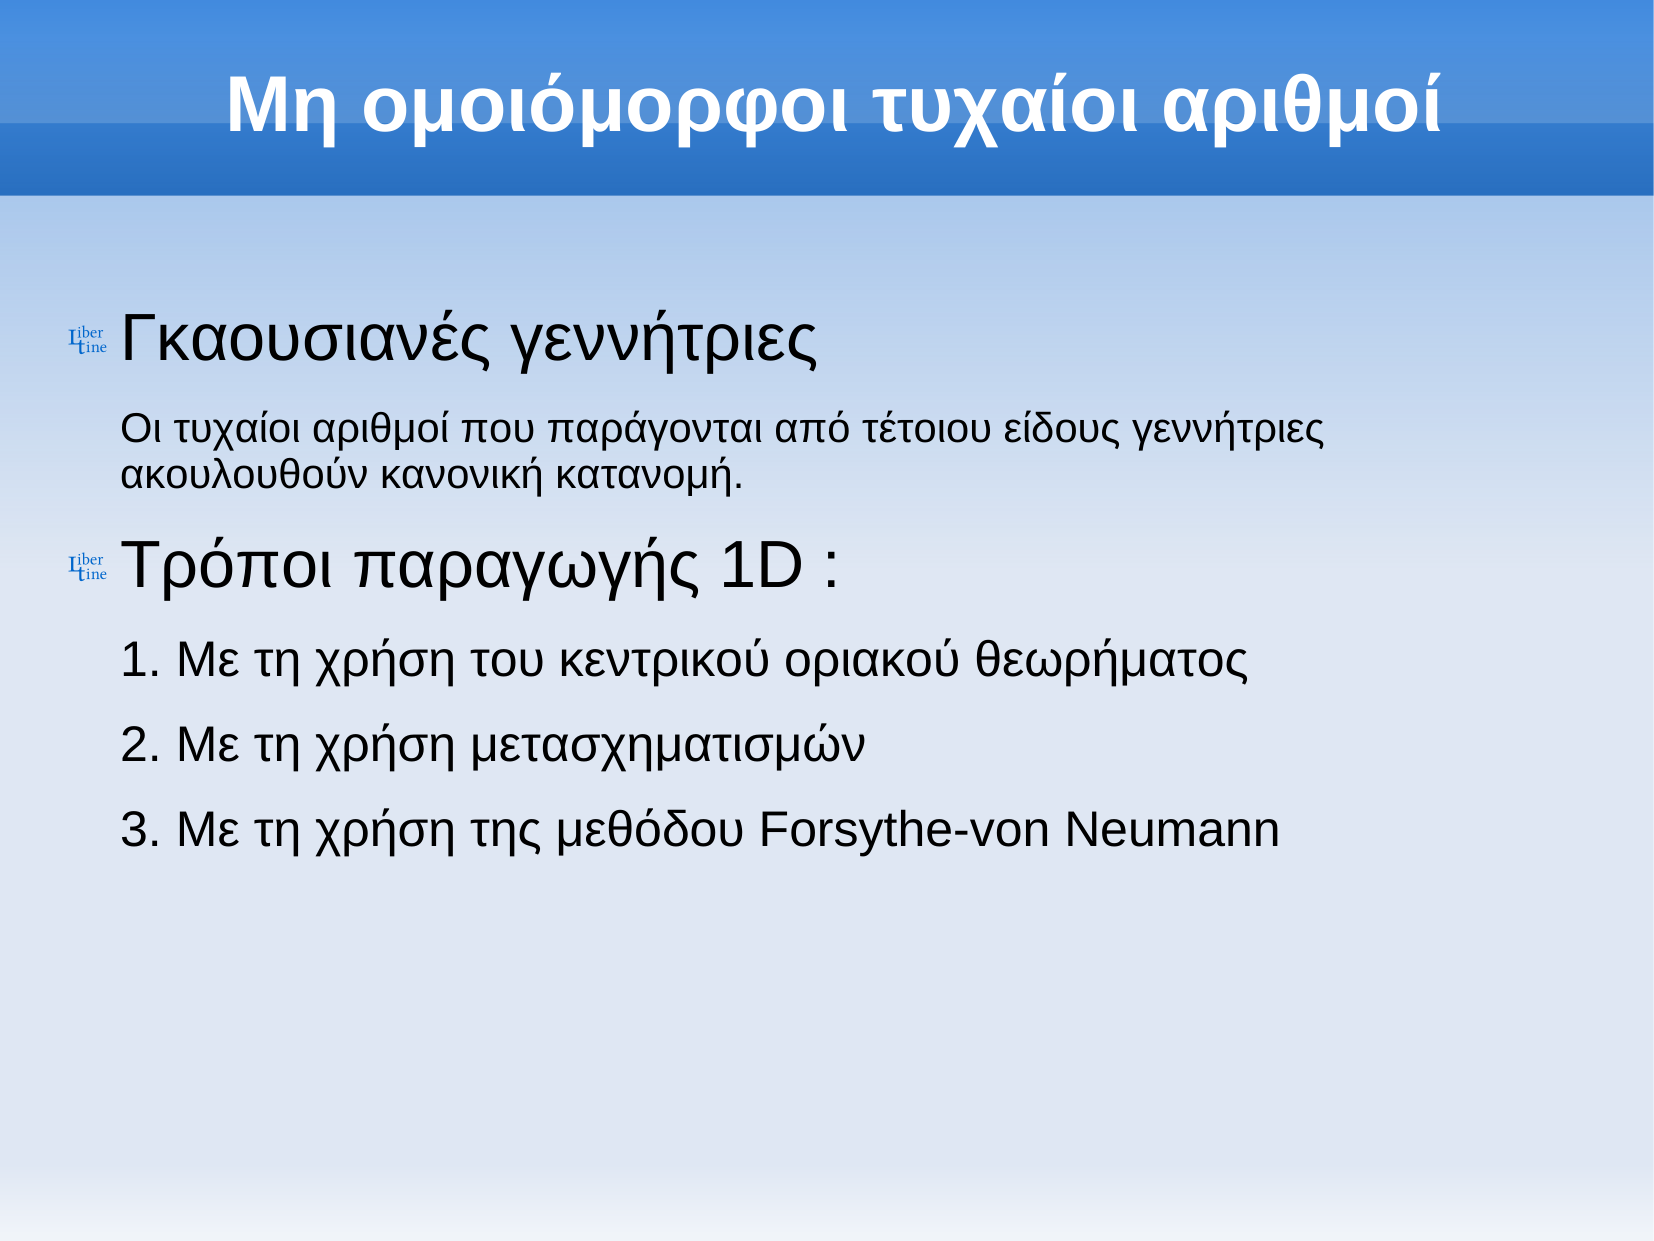

# Μη ομοιόμορφοι τυχαίοι αριθμοί
Γκαουσιανές γεννήτριες
Οι τυχαίοι αριθμοί που παράγονται από τέτοιου είδους γεννήτριες ακουλουθούν κανονική κατανομή.
Τρόποι παραγωγής 1D :
1. Με τη χρήση του κεντρικού οριακού θεωρήματος
2. Με τη χρήση μετασχηματισμών
3. Με τη χρήση της μεθόδου Forsythe-von Neumann